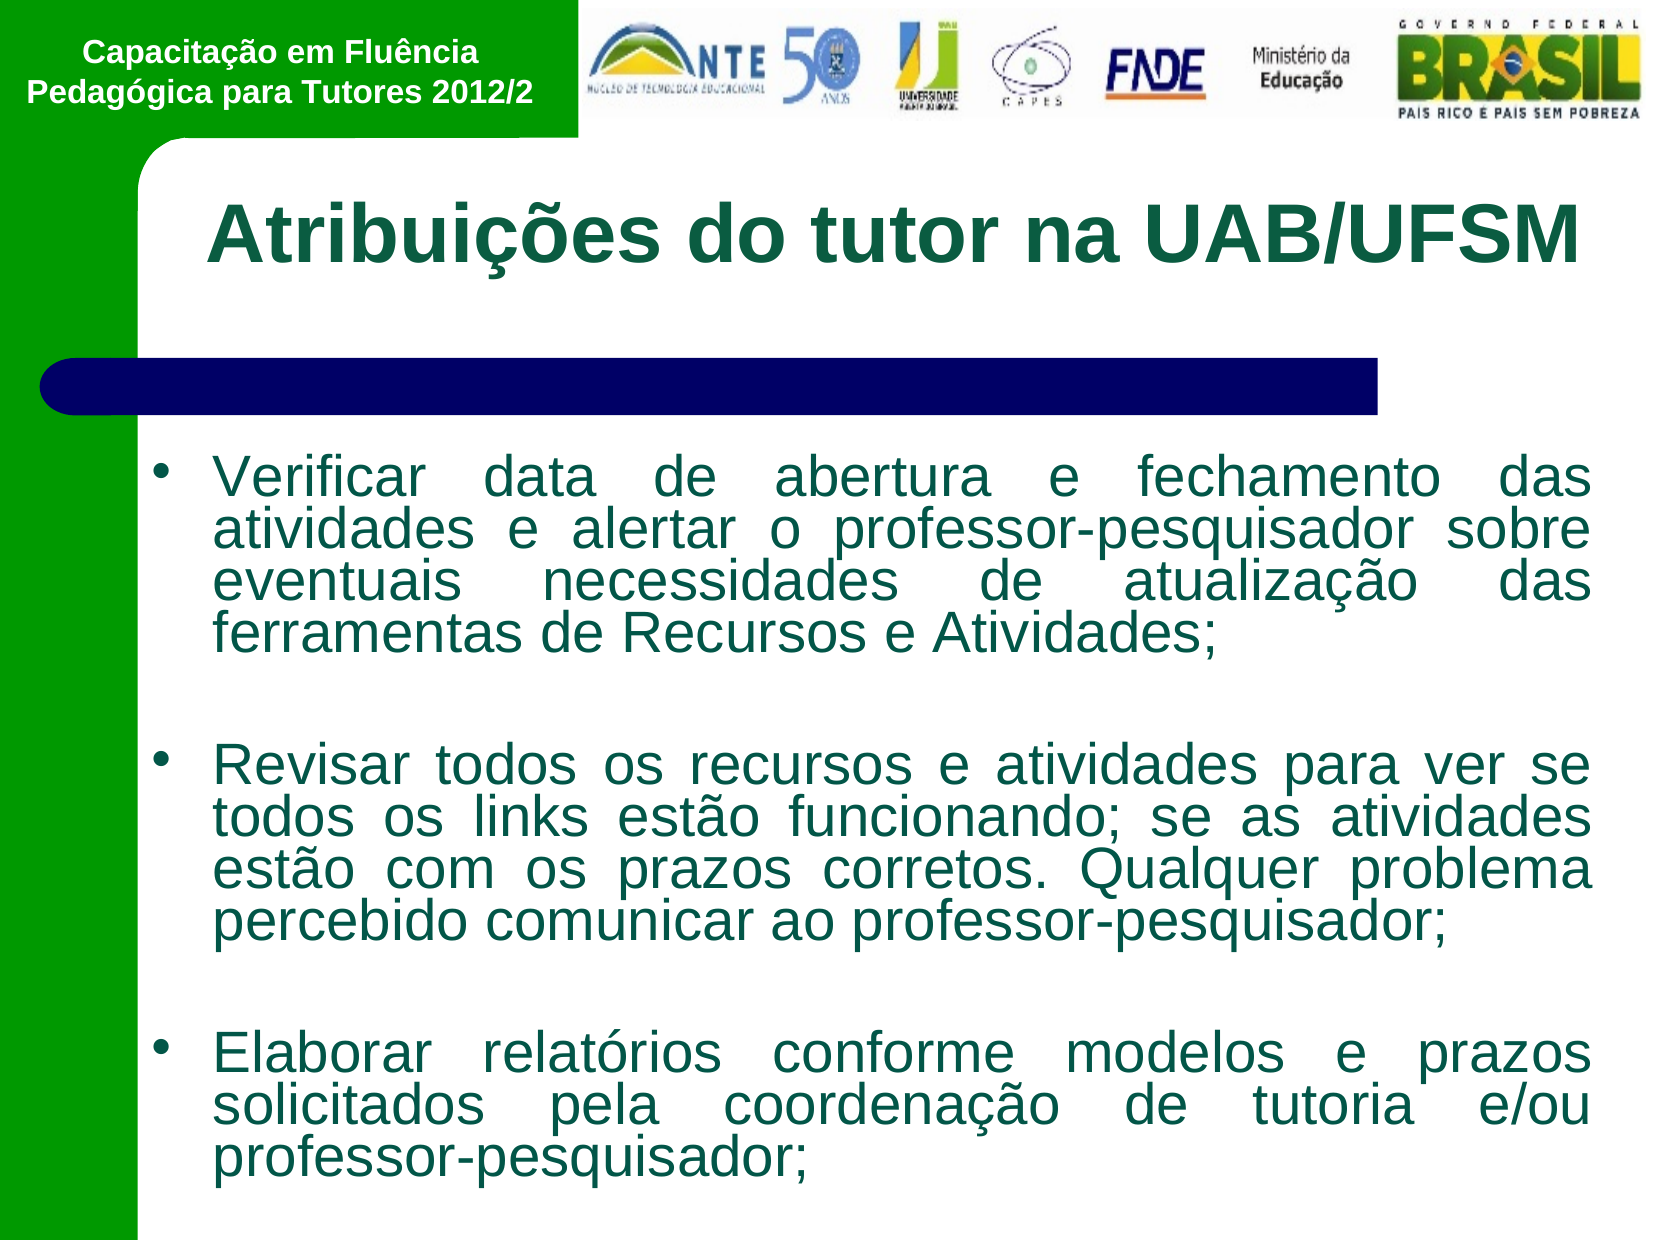

# Atribuições do tutor na UAB/UFSM
Verificar data de abertura e fechamento das atividades e alertar o professor-pesquisador sobre eventuais necessidades de atualização das ferramentas de Recursos e Atividades;
Revisar todos os recursos e atividades para ver se todos os links estão funcionando; se as atividades estão com os prazos corretos. Qualquer problema percebido comunicar ao professor-pesquisador;
Elaborar relatórios conforme modelos e prazos solicitados pela coordenação de tutoria e/ou professor-pesquisador;